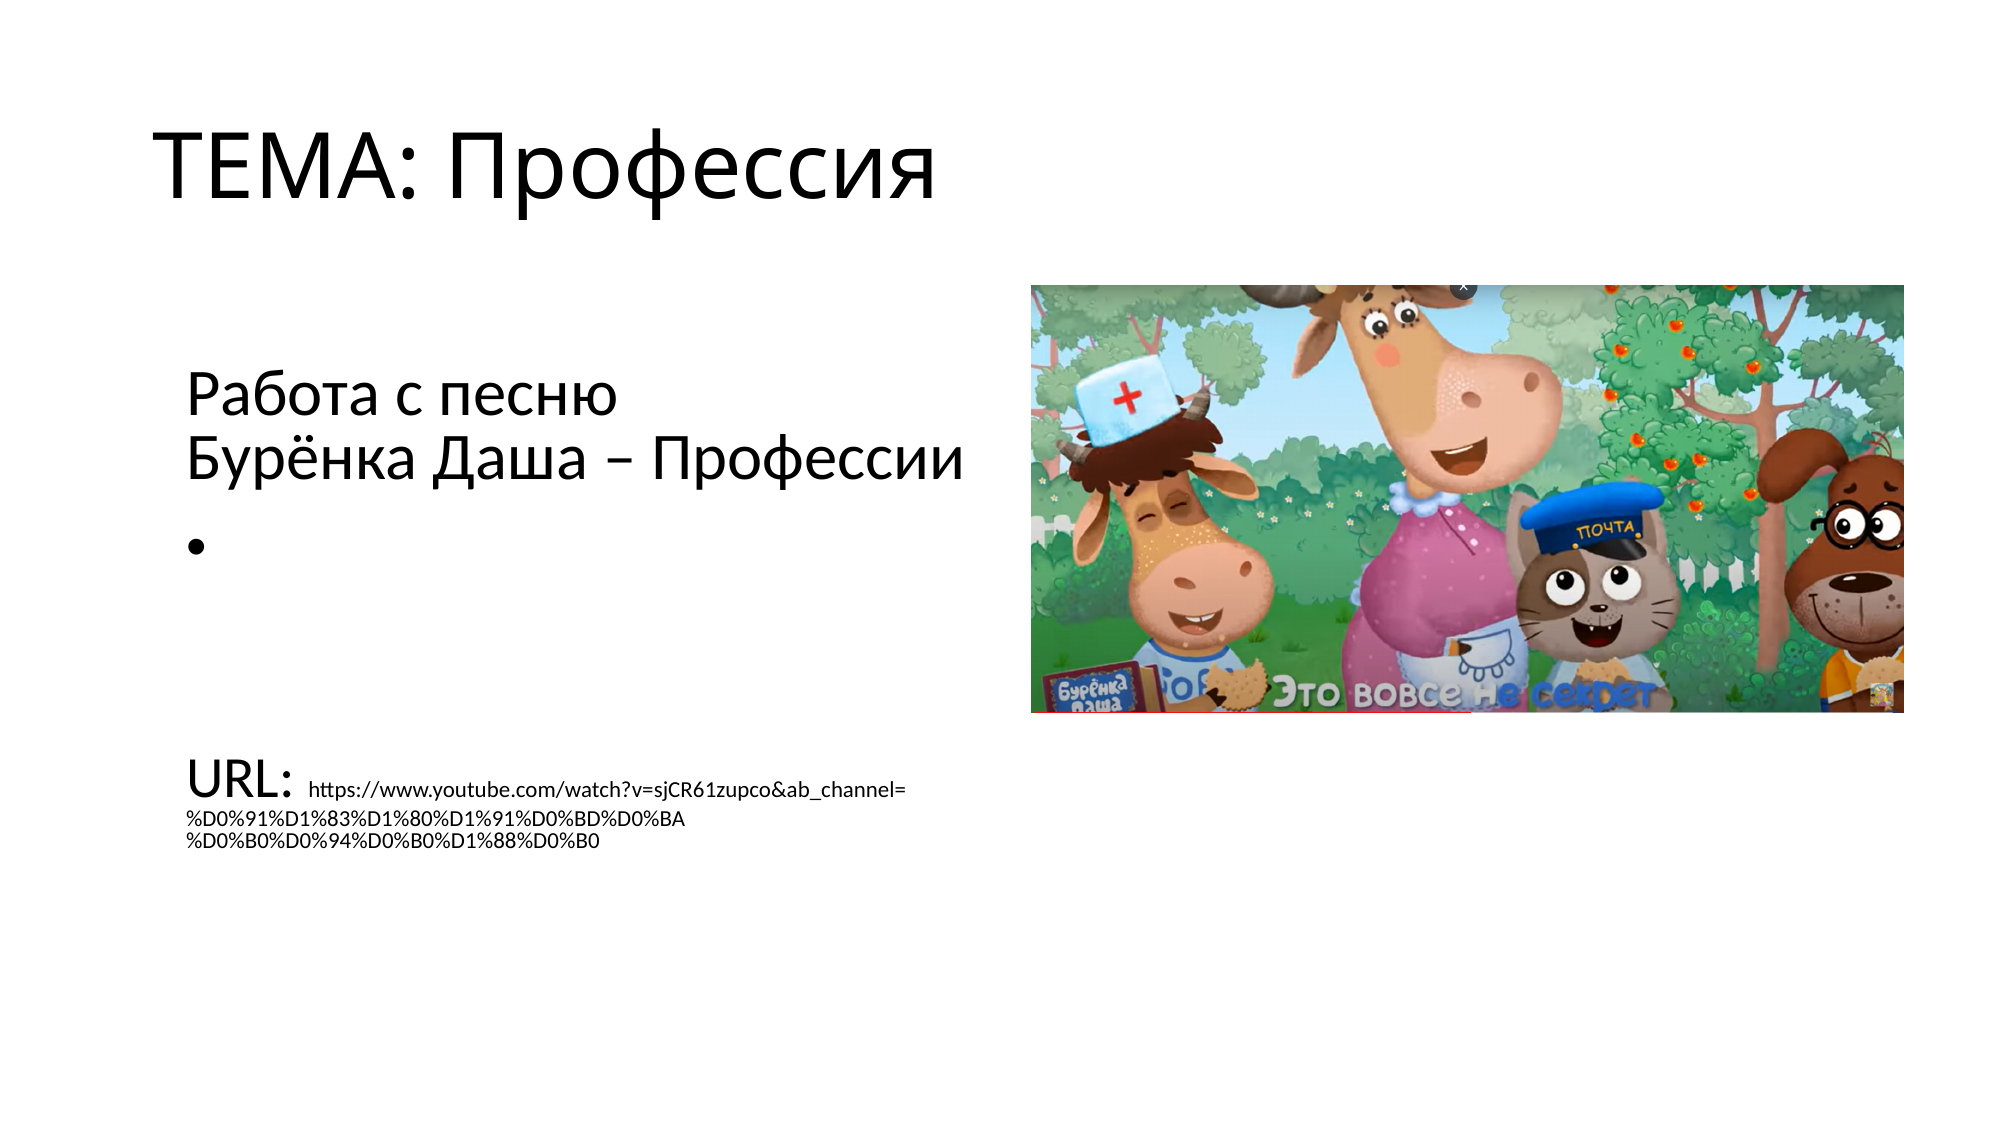

# ТЕМА: Профессия
Работа с песню Бурёнка Даша – Профессии
URL: https://www.youtube.com/watch?v=sjCR61zupco&ab_channel=%D0%91%D1%83%D1%80%D1%91%D0%BD%D0%BA%D0%B0%D0%94%D0%B0%D1%88%D0%B0